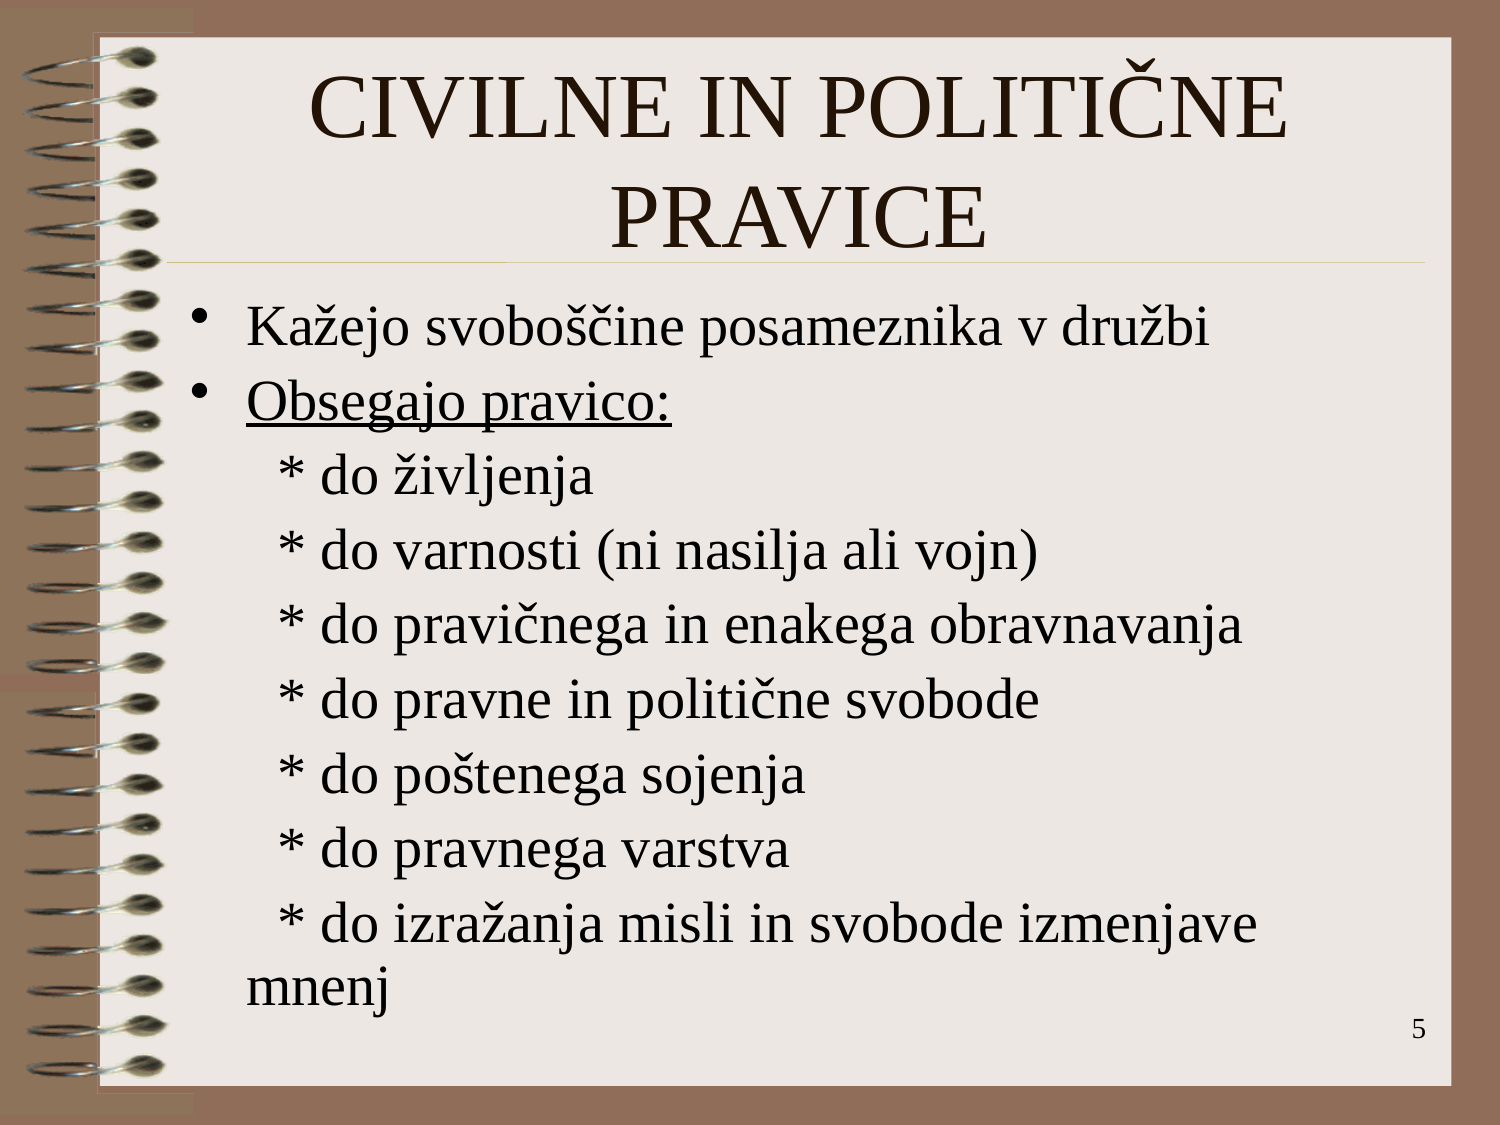

# CIVILNE IN POLITIČNE PRAVICE
Kažejo svoboščine posameznika v družbi
Obsegajo pravico:
 * do življenja
 * do varnosti (ni nasilja ali vojn)
 * do pravičnega in enakega obravnavanja
 * do pravne in politične svobode
 * do poštenega sojenja
 * do pravnega varstva
 * do izražanja misli in svobode izmenjave mnenj